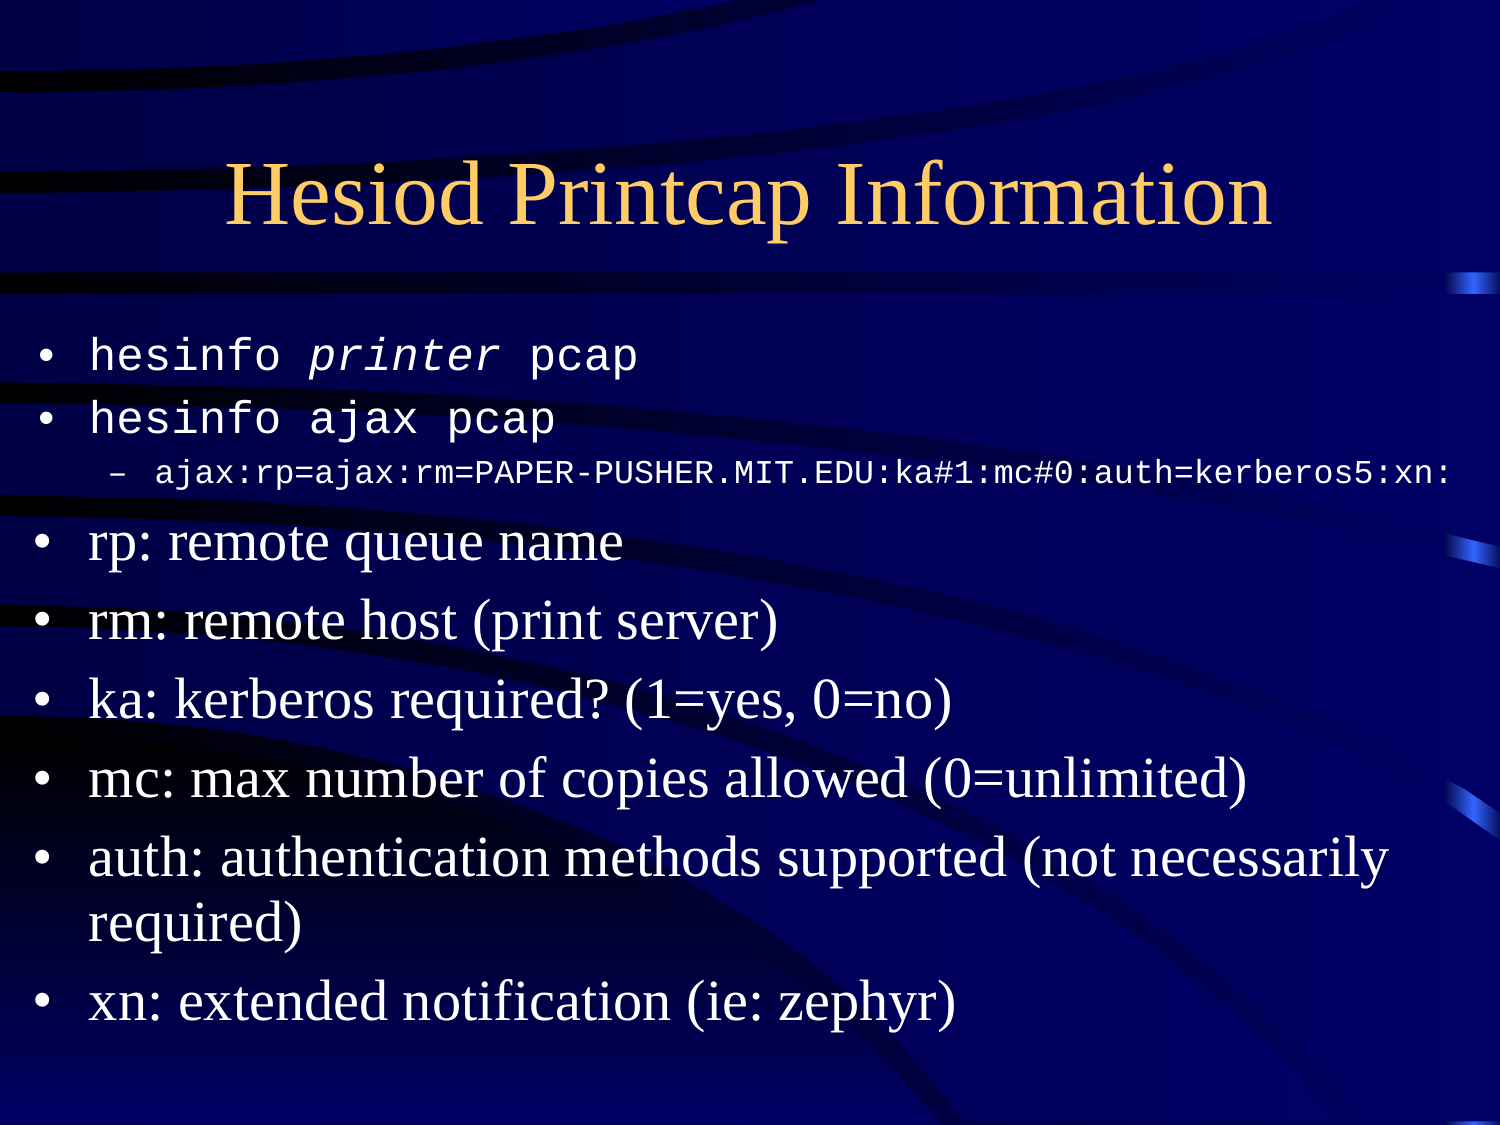

# Hesiod Printcap Information
hesinfo printer pcap
hesinfo ajax pcap
ajax:rp=ajax:rm=PAPER-PUSHER.MIT.EDU:ka#1:mc#0:auth=kerberos5:xn:
rp: remote queue name
rm: remote host (print server)
ka: kerberos required? (1=yes, 0=no)
mc: max number of copies allowed (0=unlimited)
auth: authentication methods supported (not necessarily required)
xn: extended notification (ie: zephyr)